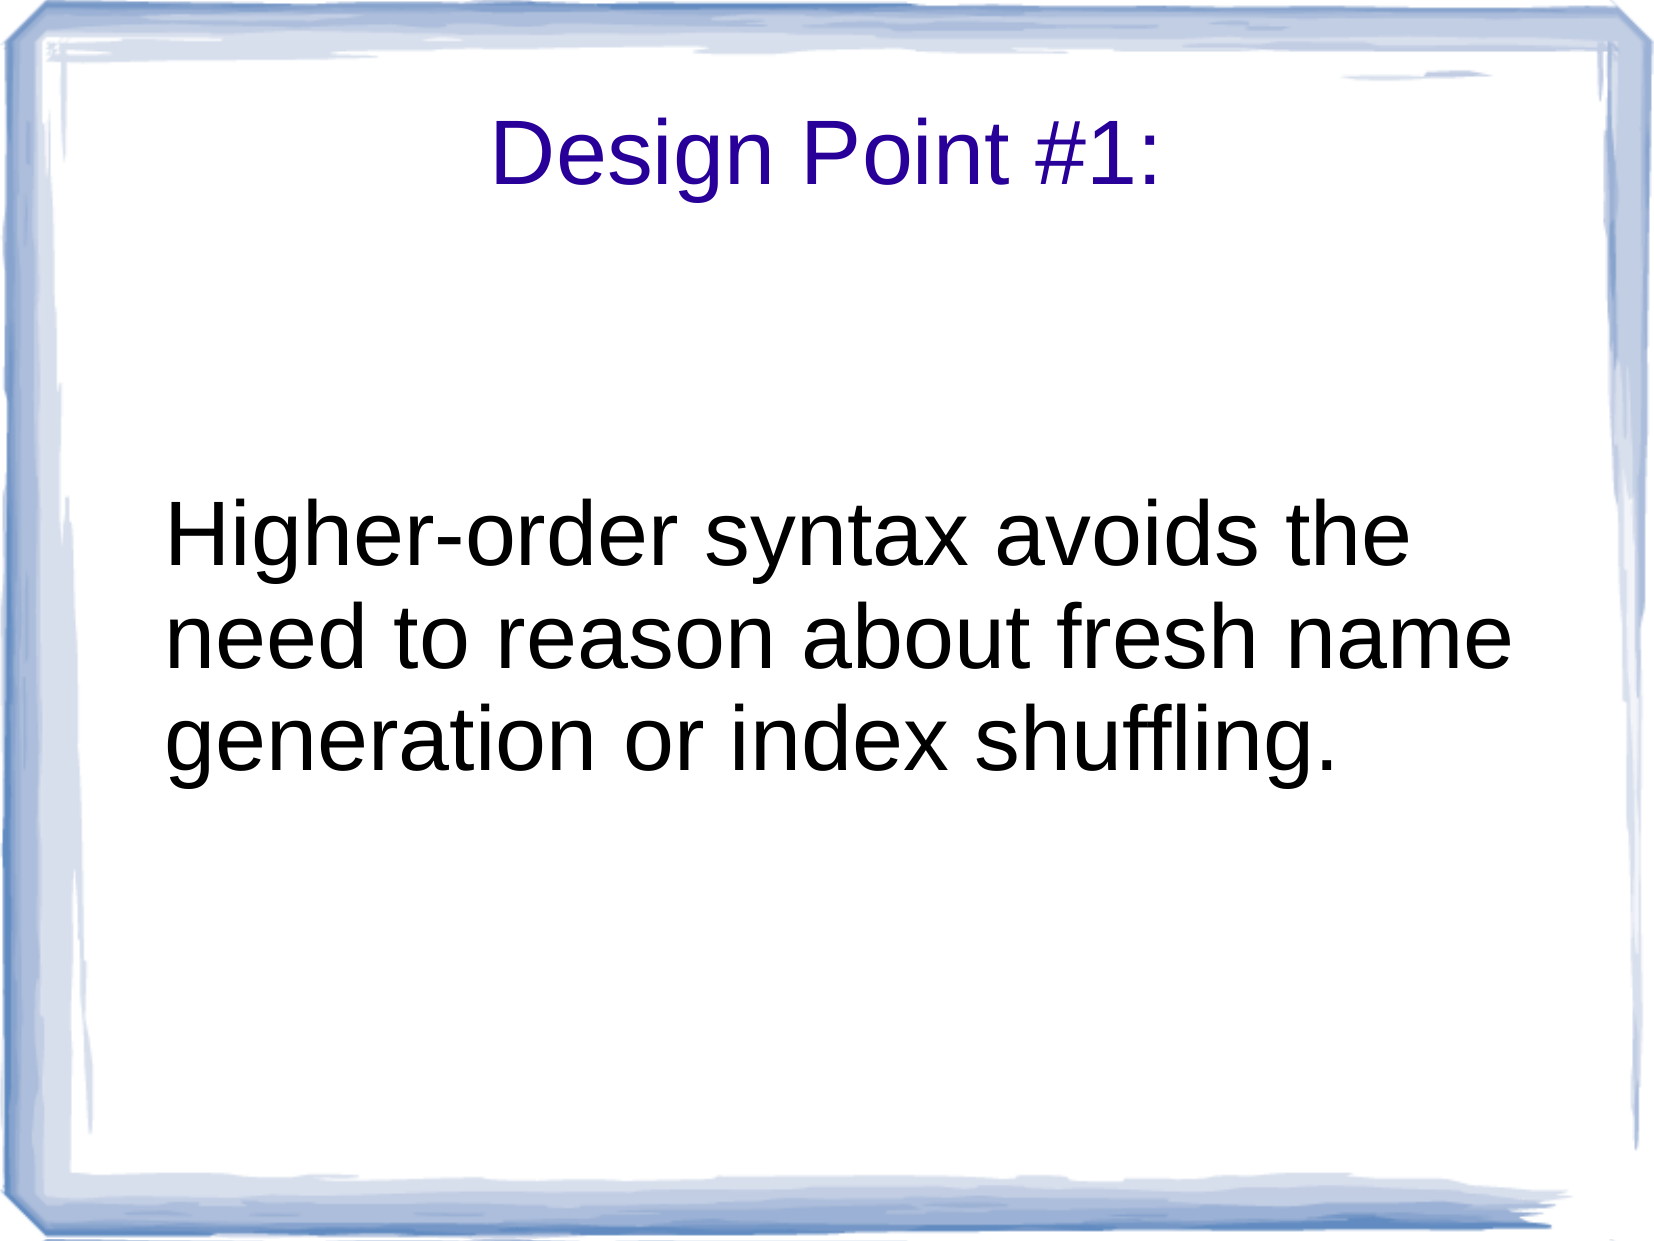

# Design Point #1:
Higher-order syntax avoids the need to reason about fresh name generation or index shuffling.